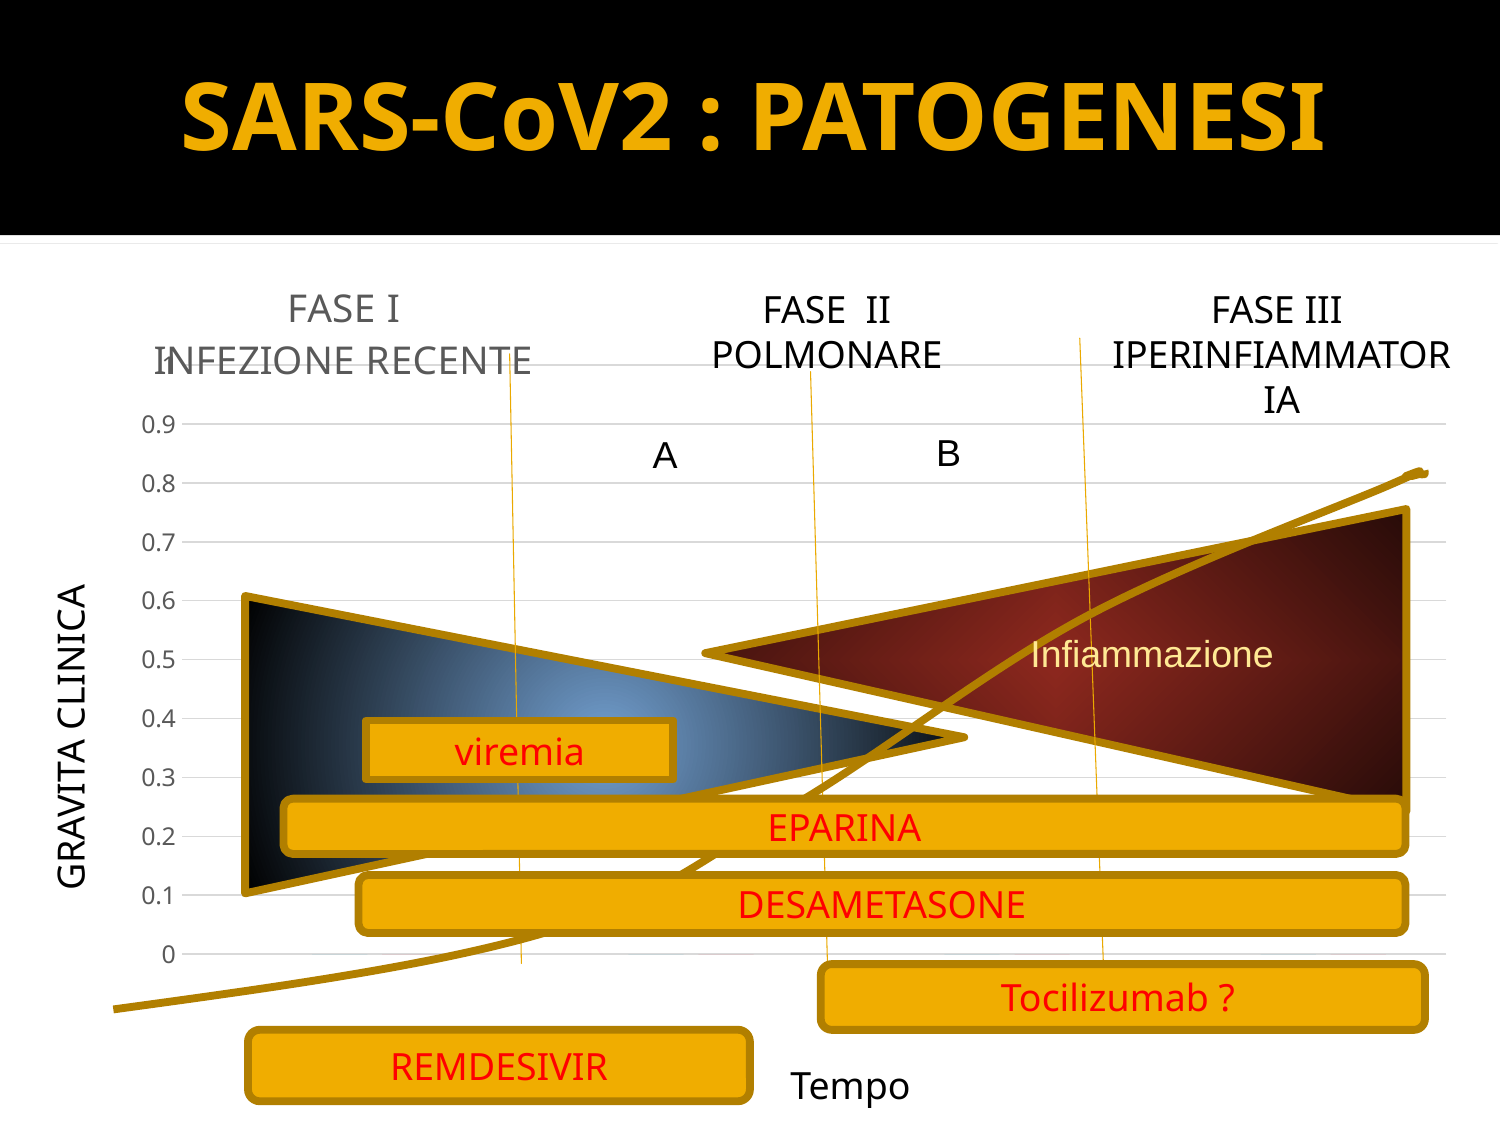

# SARS-CoV2 : PATOGENESI
### Chart: FASE I
INFEZIONE RECENTE
| Category | Serie 1 | Serie 2 | Serie 3 |
|---|---|---|---|
| None | None | 0.0 | 0.0 |
| None | None | 0.0 | 0.0 |
| None | None | 0.0 | 0.0 |
| None | None | 0.0 | 0.0 |FASE II
POLMONARE
FASE III
IPERINFIAMMATORIA
B
A
GRAVITA CLINICA
Infiammazione
viremia
EPARINA
DESAMETASONE
Tocilizumab ?
REMDESIVIR
Tempo